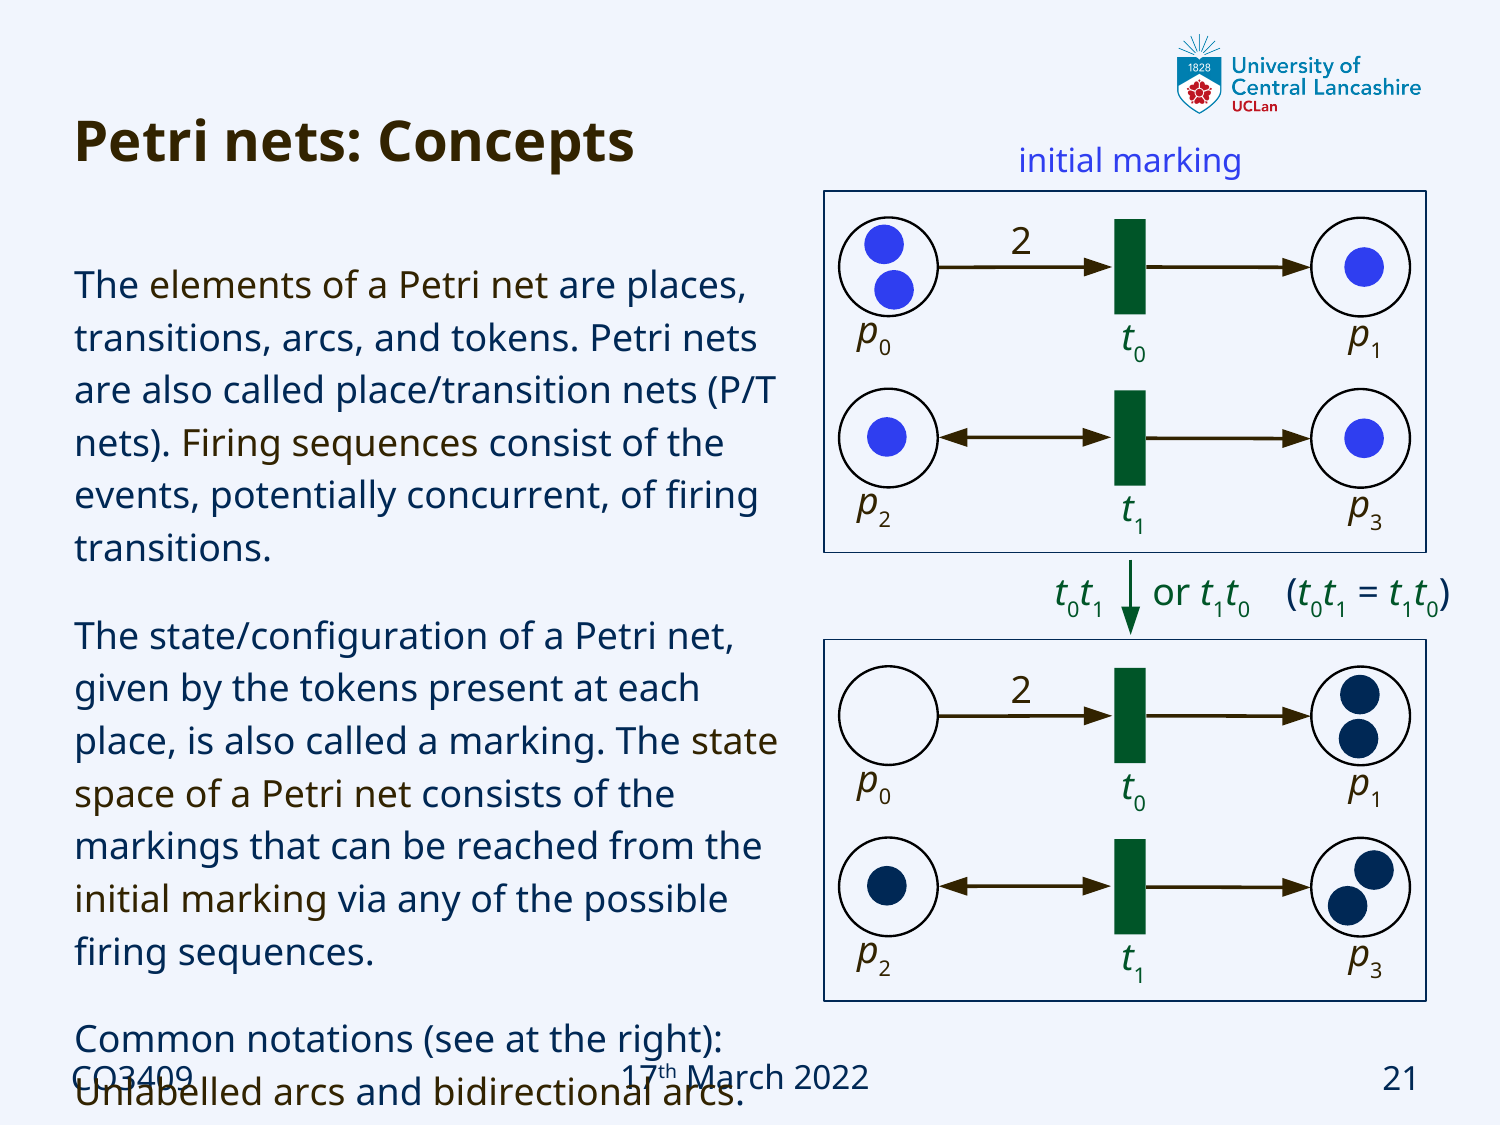

# Petri nets: Concepts
initial marking
2
The elements of a Petri net are places, transitions, arcs, and tokens. Petri nets are also called place/transition nets (P/T nets). Firing sequences consist of the events, potentially concurrent, of firing transitions.
The state/configuration of a Petri net, given by the tokens present at each place, is also called a marking. The state space of a Petri net consists of the markings that can be reached from the initial marking via any of the possible firing sequences.
Common notations (see at the right): Unlabelled arcs and bidirectional arcs.
p0
p1
t0
p2
p3
t1
or t1t0
t0t1
 (t0t1 = t1t0)
2
p0
p1
t0
p2
p3
t1